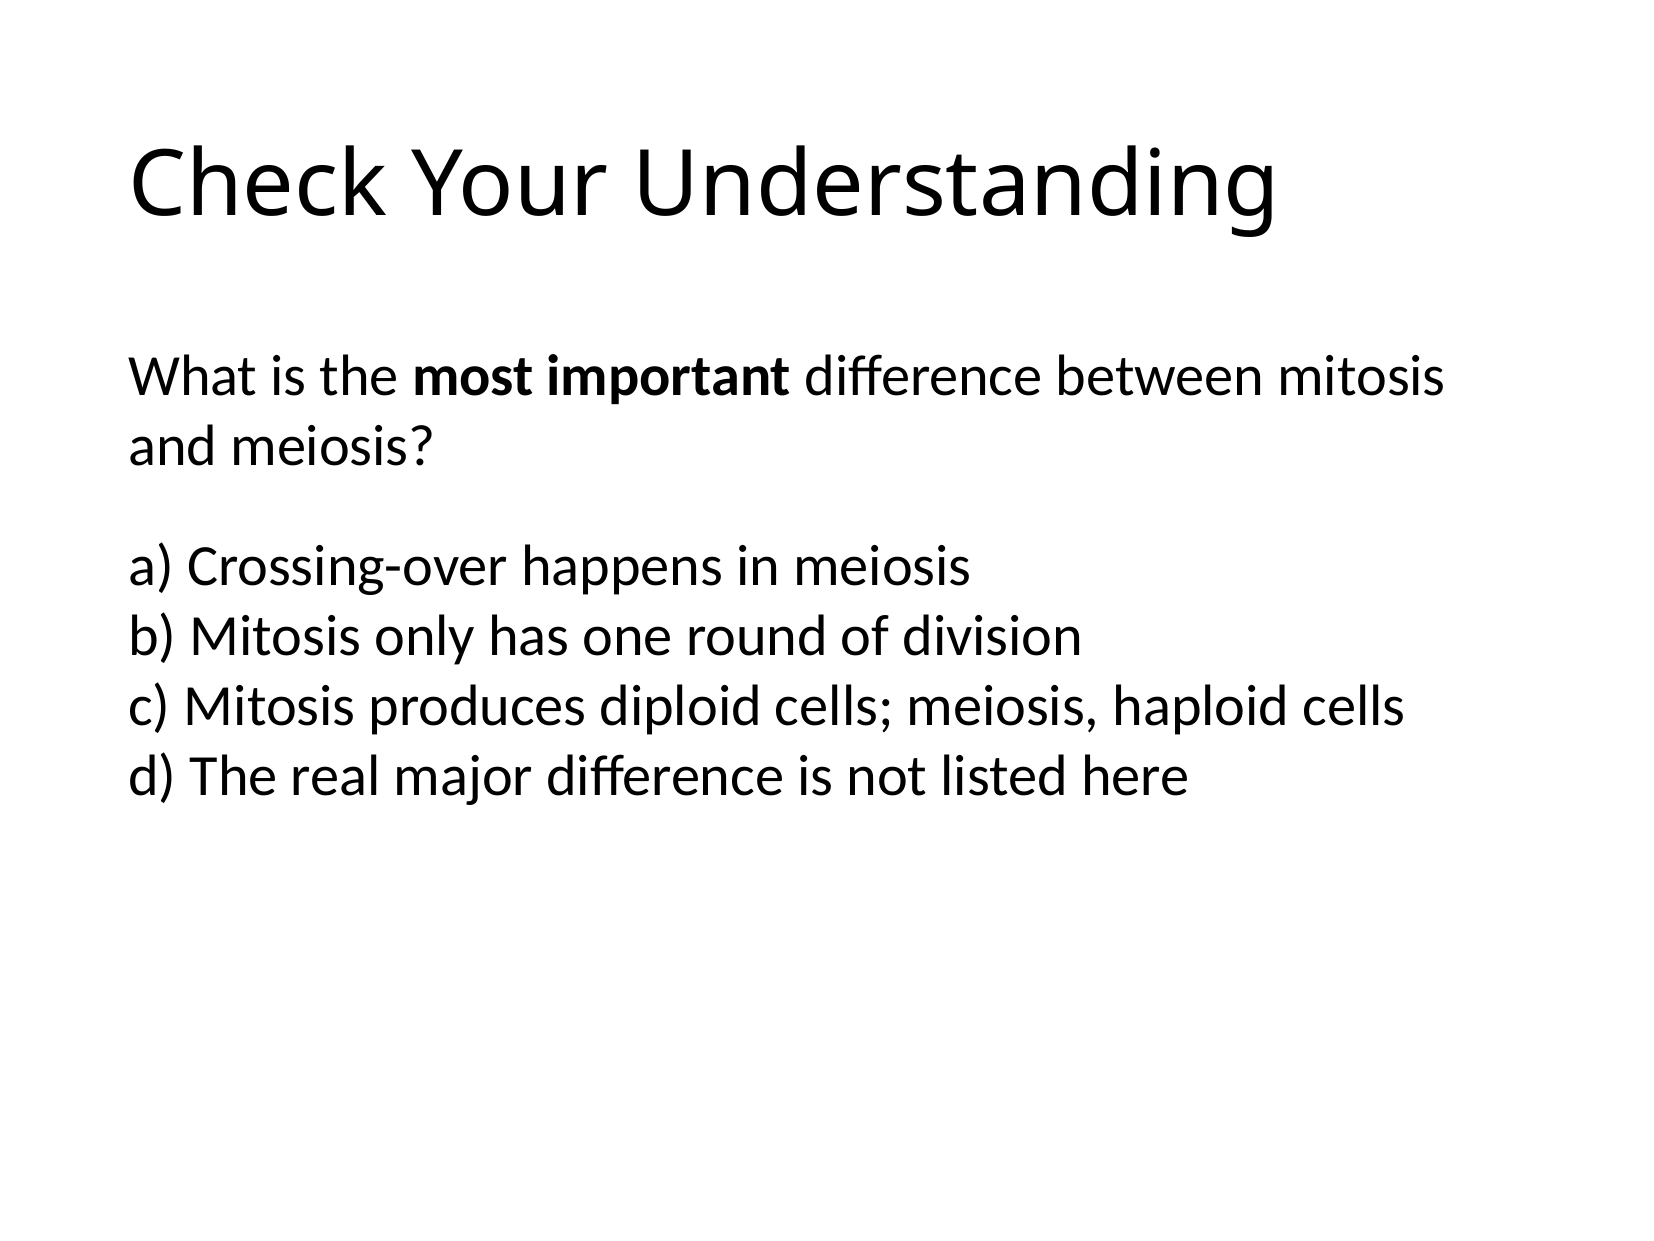

Check Your Understanding
What is the most important difference between mitosis and meiosis?
a) Crossing-over happens in meiosis
b) Mitosis only has one round of division
c) Mitosis produces diploid cells; meiosis, haploid cells
d) The real major difference is not listed here